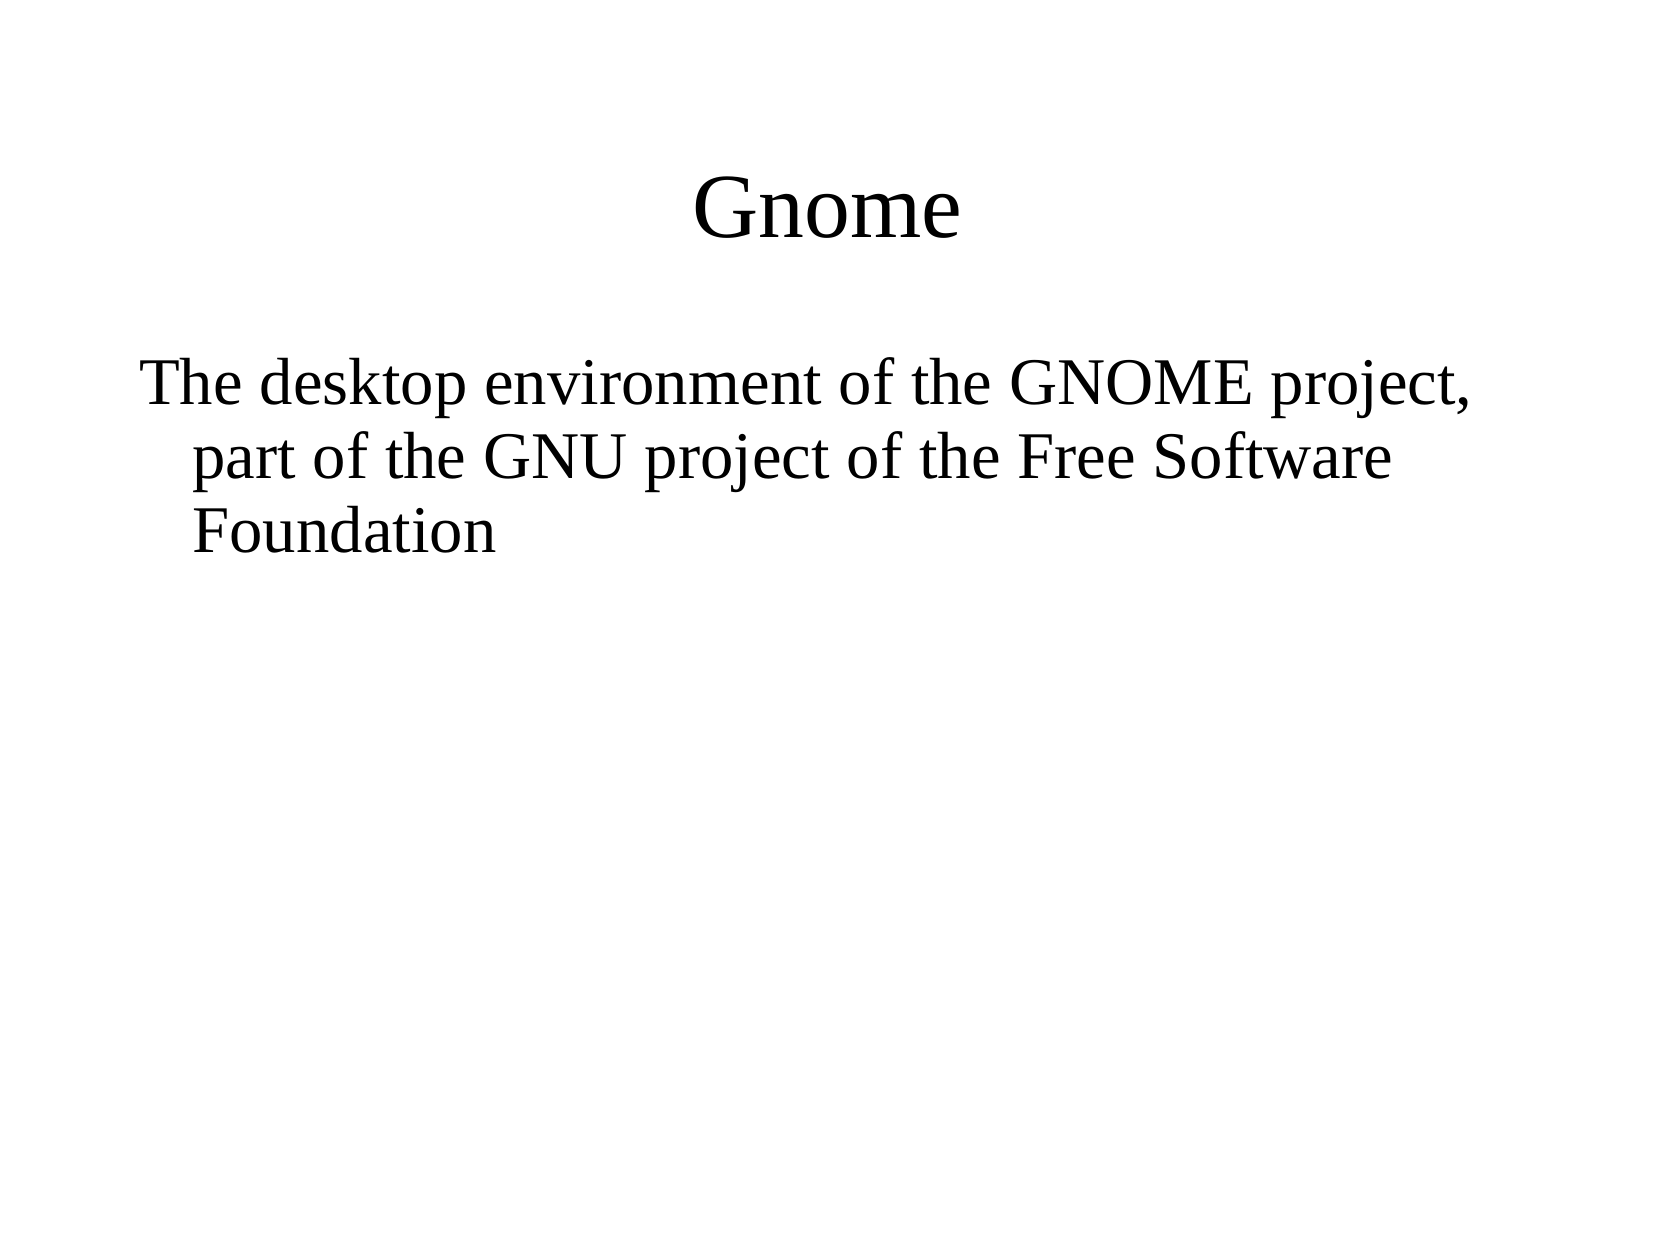

# Gnome
The desktop environment of the GNOME project, part of the GNU project of the Free Software Foundation